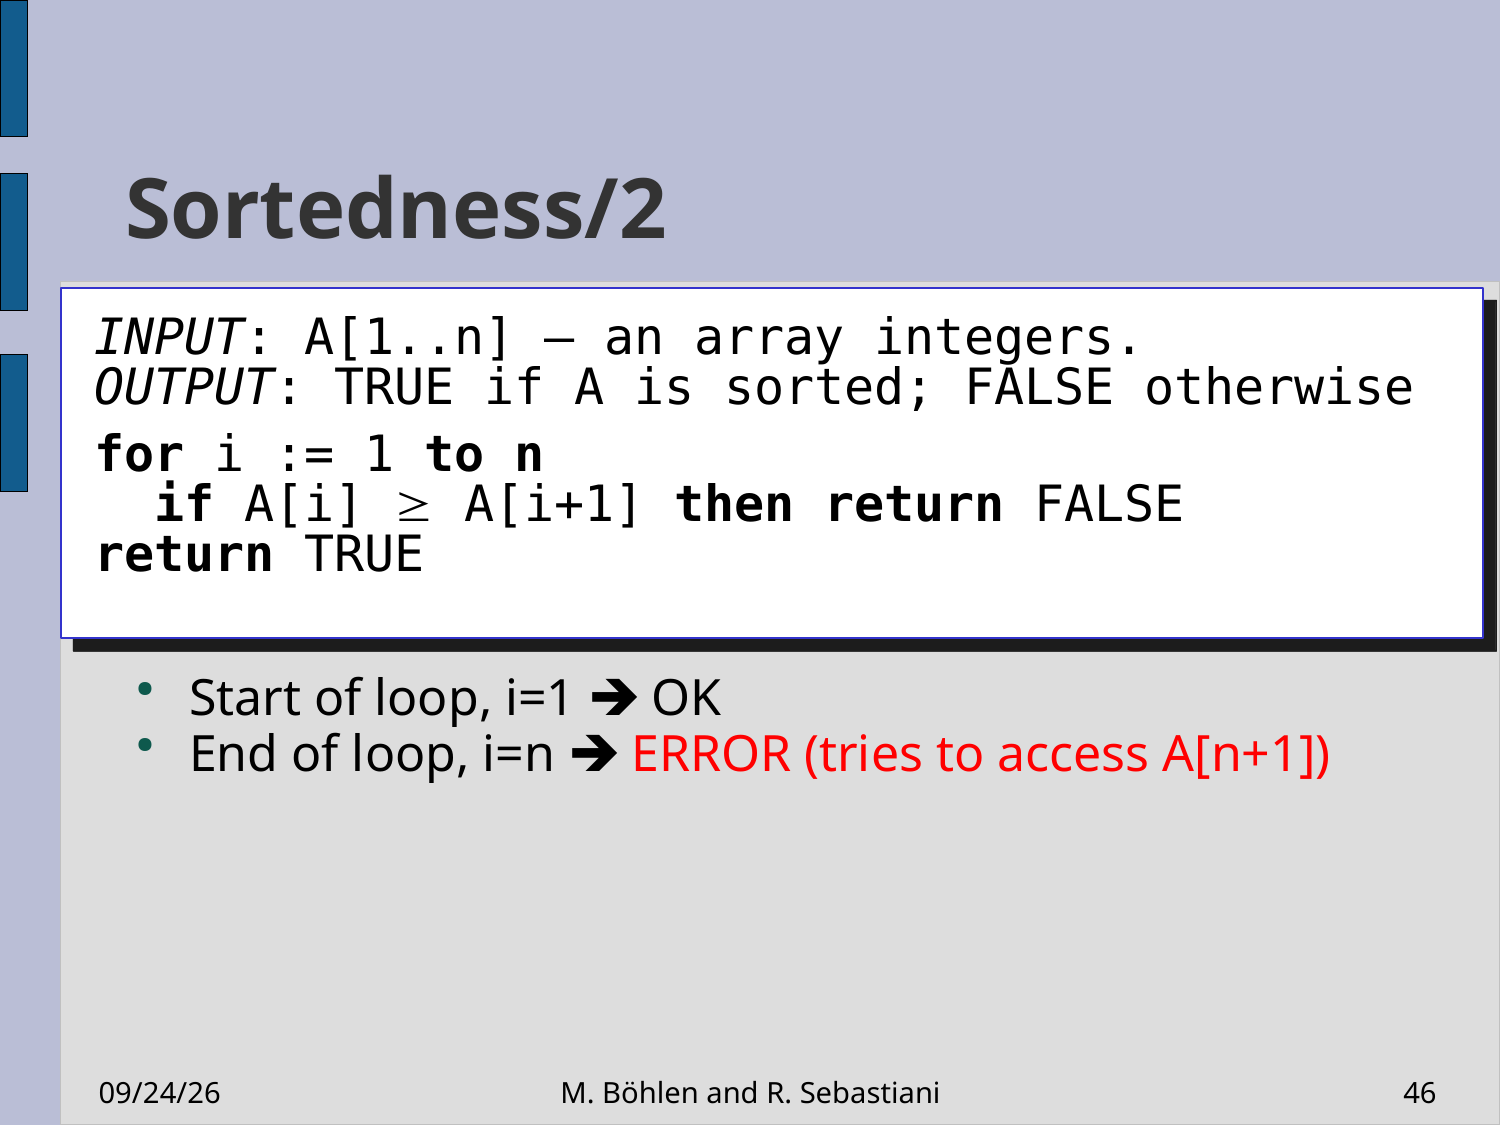

# Sortedness/2
INPUT: A[1..n] – an array integers.
OUTPUT: TRUE if A is sorted; FALSE otherwise
for i := 1 to n
 if A[i]  A[i+1] then return FALSE
return TRUE
Start of loop, i=1  OK
End of loop, i=n  ERROR (tries to access A[n+1])
M. Böhlen and R. Sebastiani
46